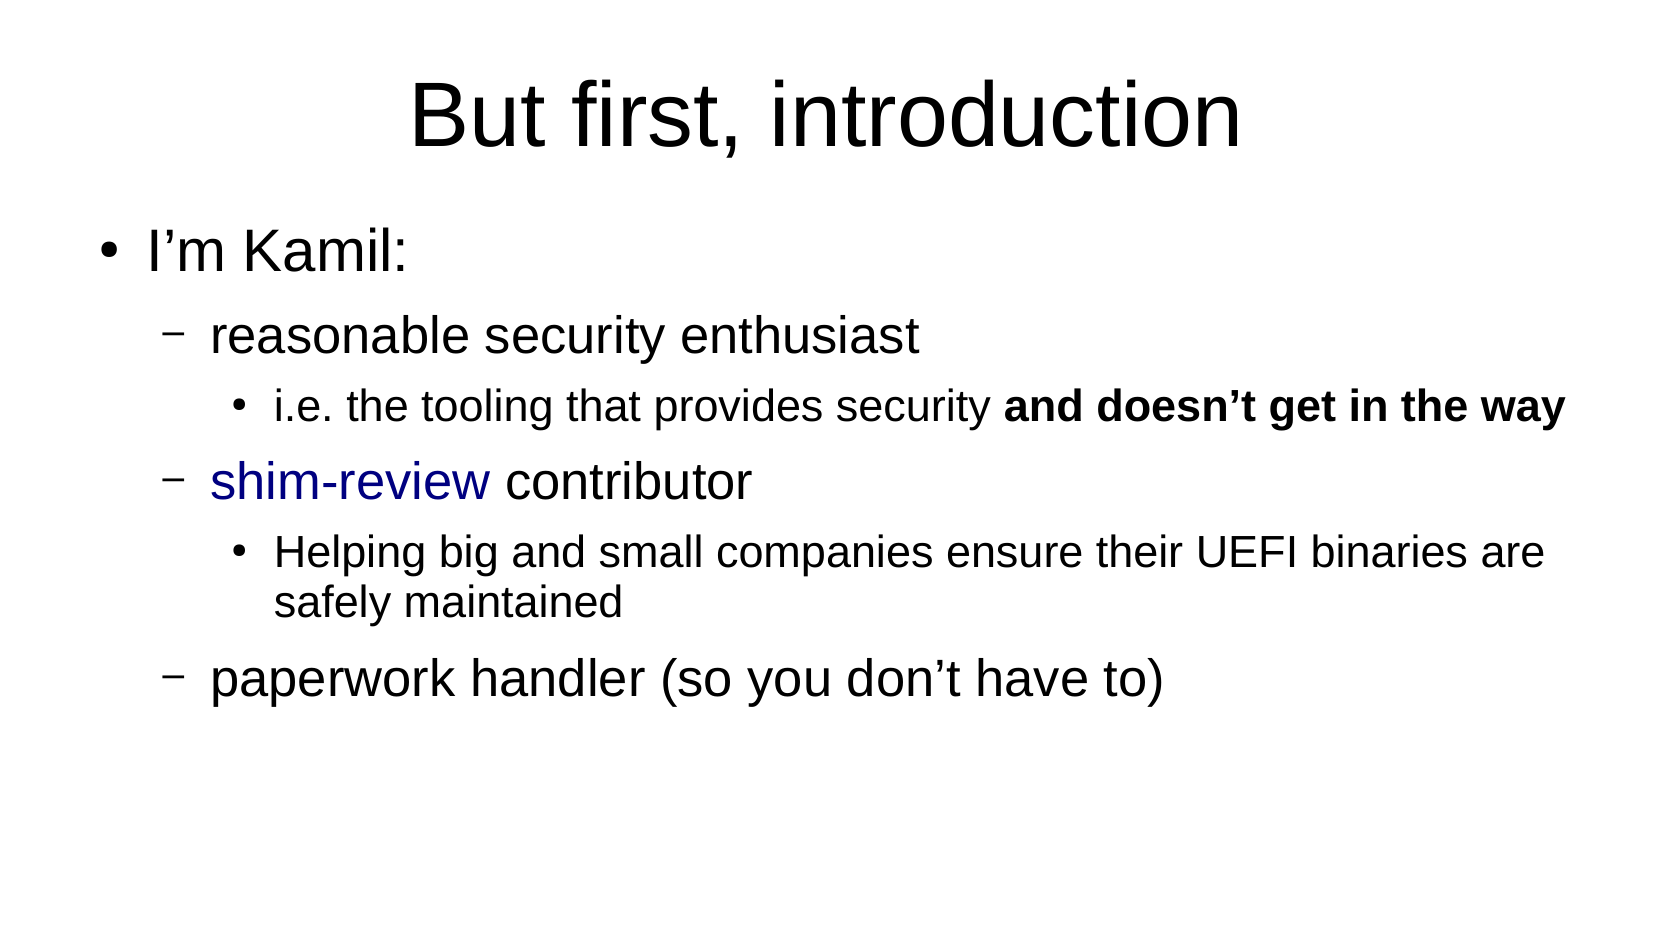

# But first, introduction
I’m Kamil:
reasonable security enthusiast
i.e. the tooling that provides security and doesn’t get in the way
shim-review contributor
Helping big and small companies ensure their UEFI binaries are safely maintained
paperwork handler (so you don’t have to)